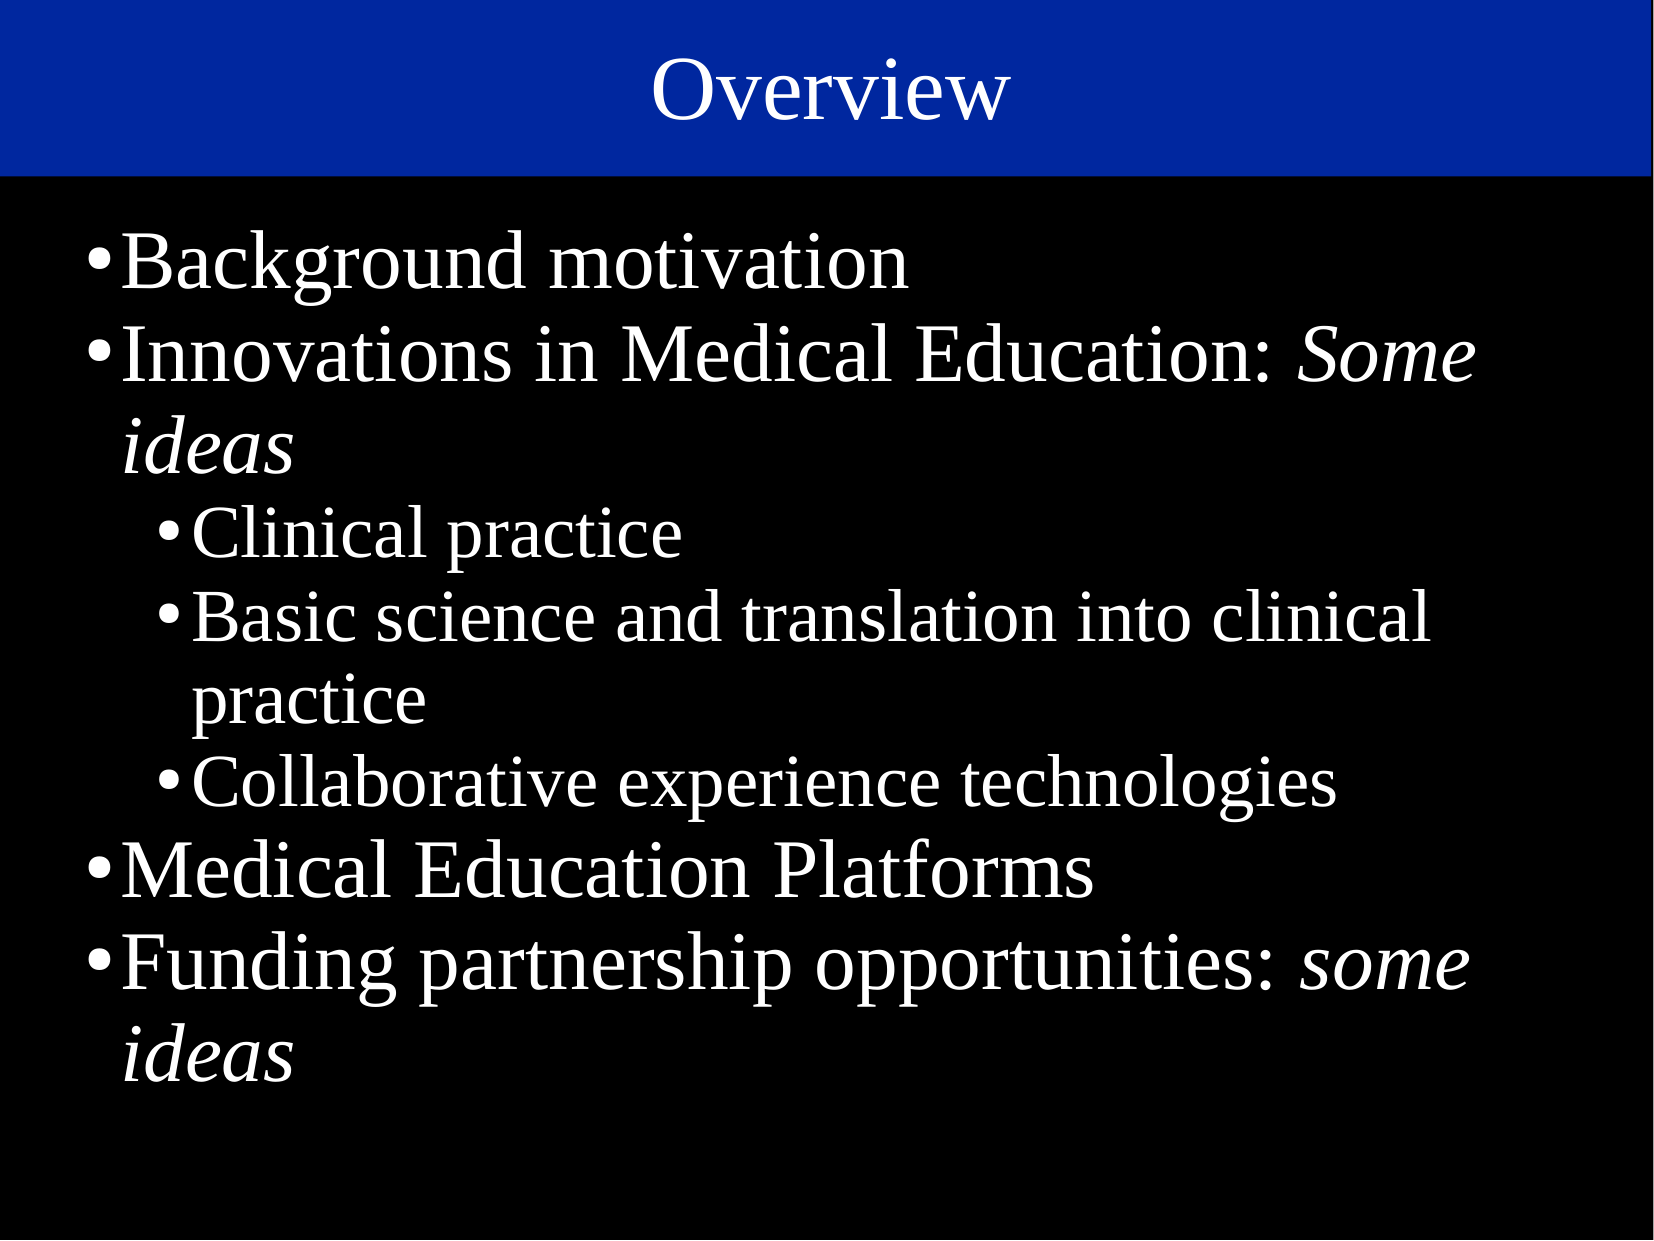

# Overview
Background motivation
Innovations in Medical Education: Some ideas
Clinical practice
Basic science and translation into clinical practice
Collaborative experience technologies
Medical Education Platforms
Funding partnership opportunities: some ideas